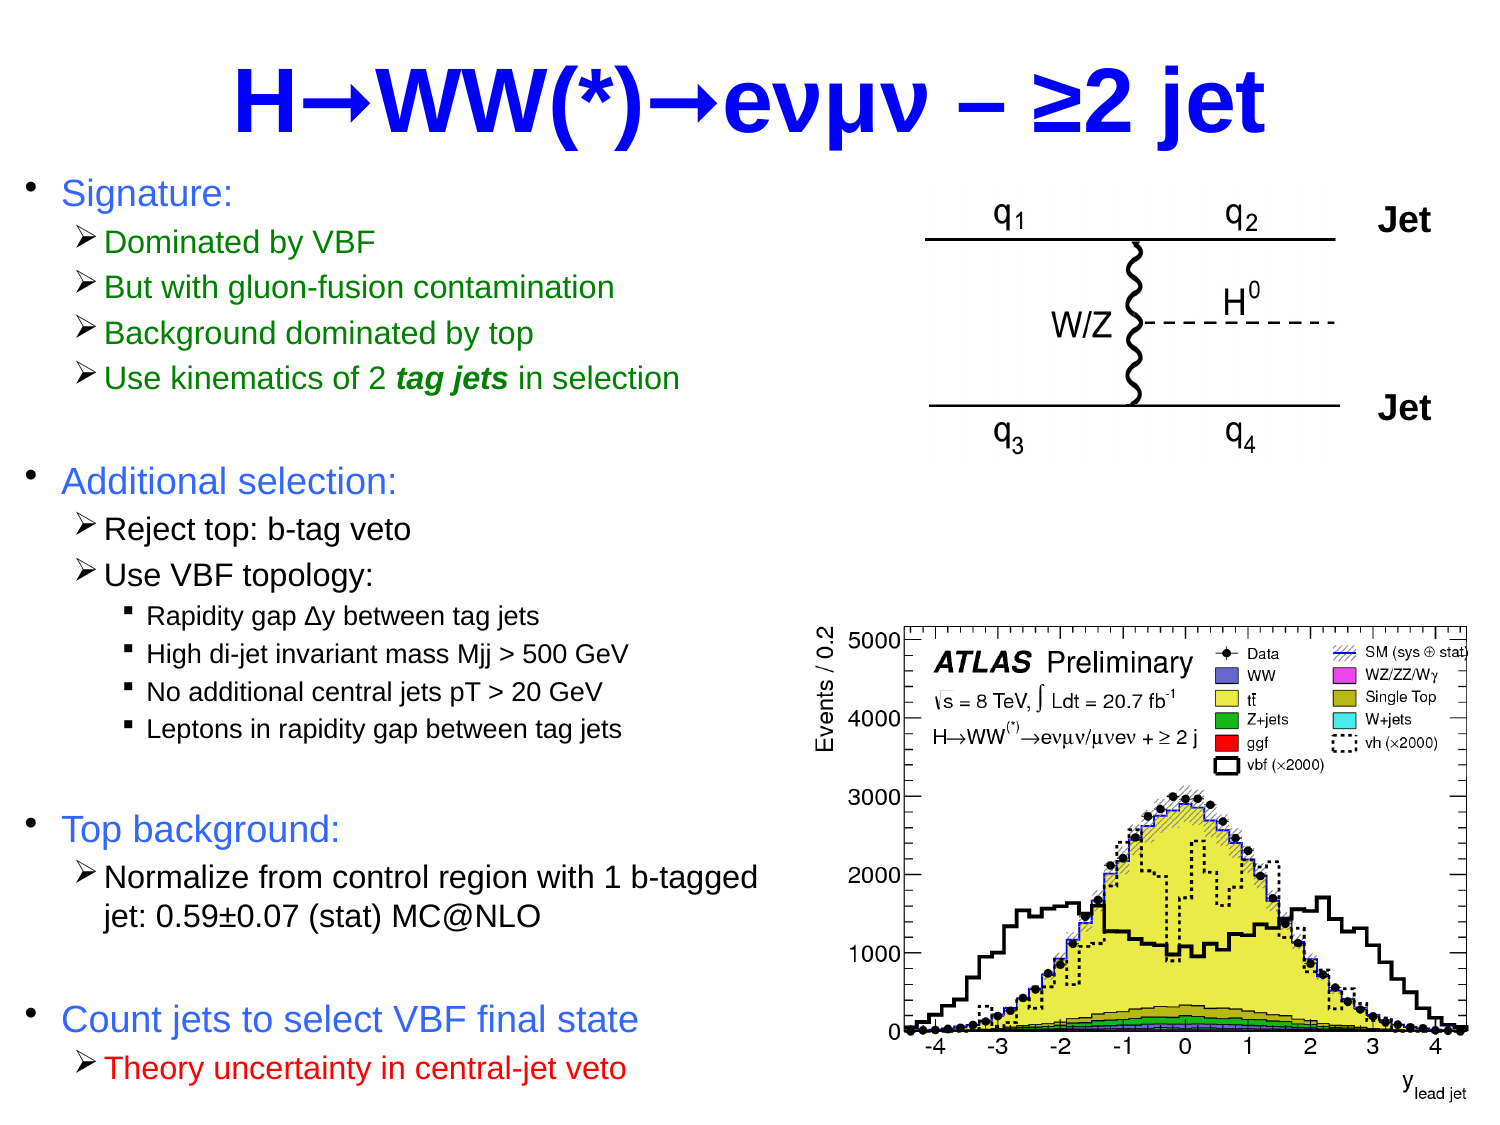

# H➞WW(*)➞eνμν – ≥2 jet
Jet
Jet
Signature:
Dominated by VBF
But with gluon-fusion contamination
Background dominated by top
Use kinematics of 2 tag jets in selection
Additional selection:
Reject top: b-tag veto
Use VBF topology:
Rapidity gap Δy between tag jets
High di-jet invariant mass Mjj > 500 GeV
No additional central jets pT > 20 GeV
Leptons in rapidity gap between tag jets
Top background:
Normalize from control region with 1 b-tagged jet: 0.59±0.07 (stat) MC@NLO
Count jets to select VBF final state
Theory uncertainty in central-jet veto